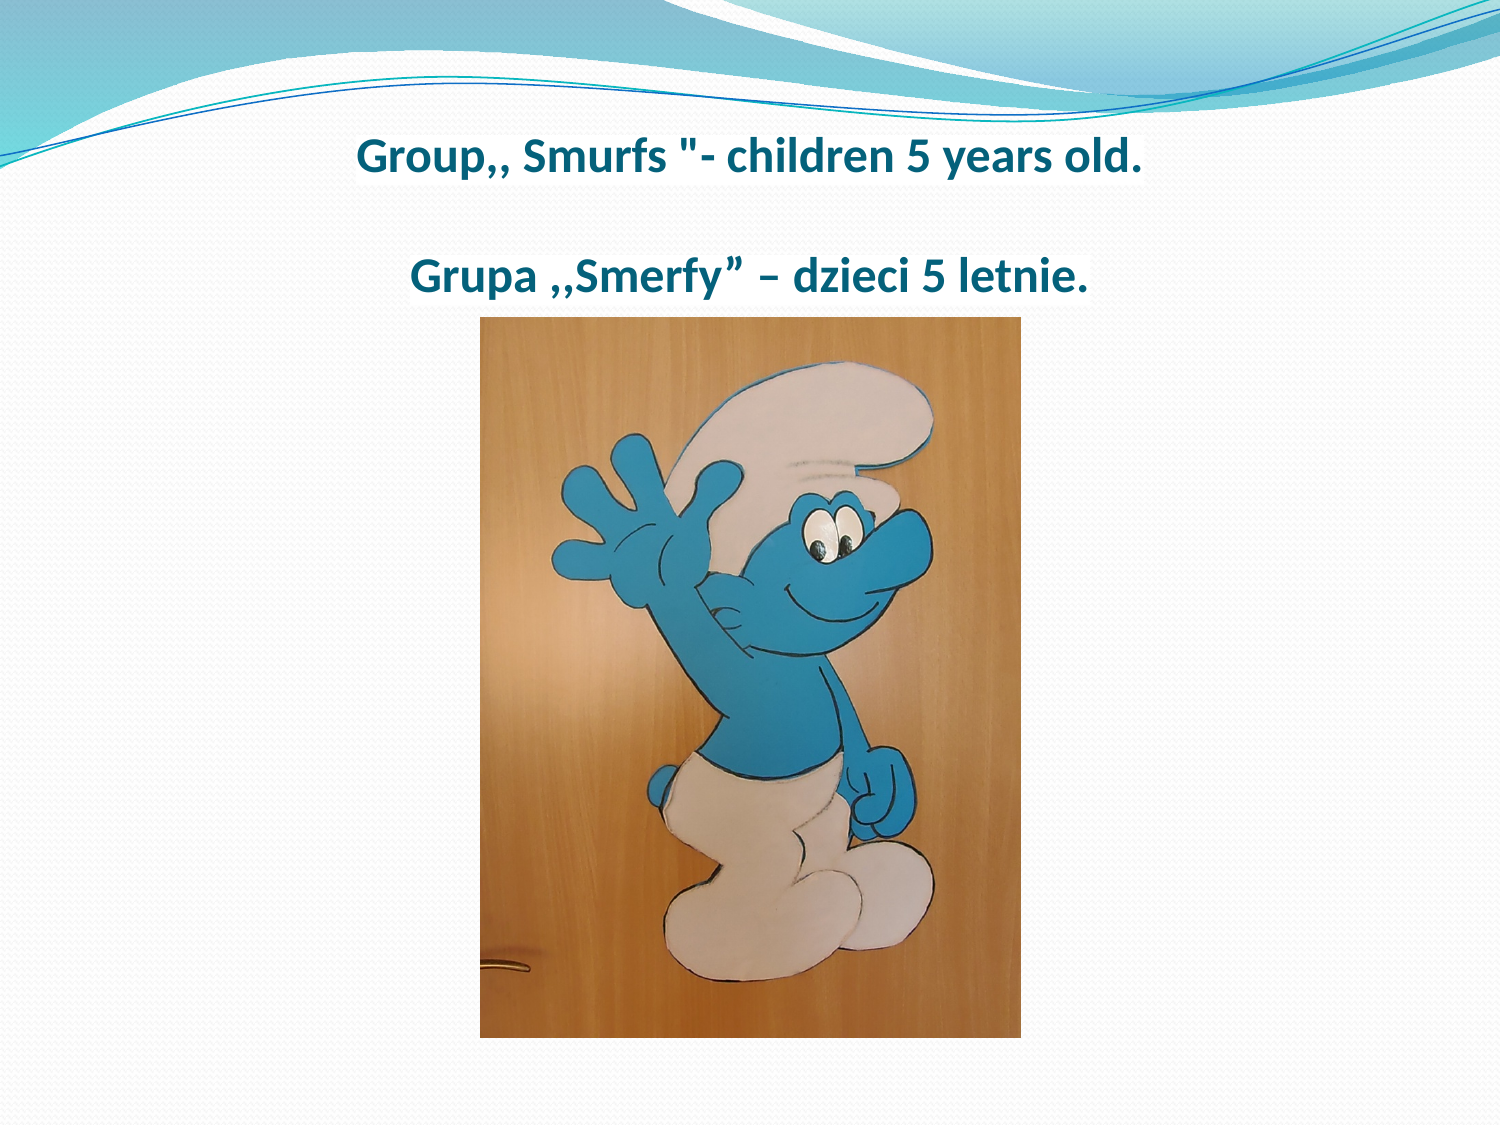

# Group,, Smurfs "- children 5 years old. Grupa ,,Smerfy” – dzieci 5 letnie.